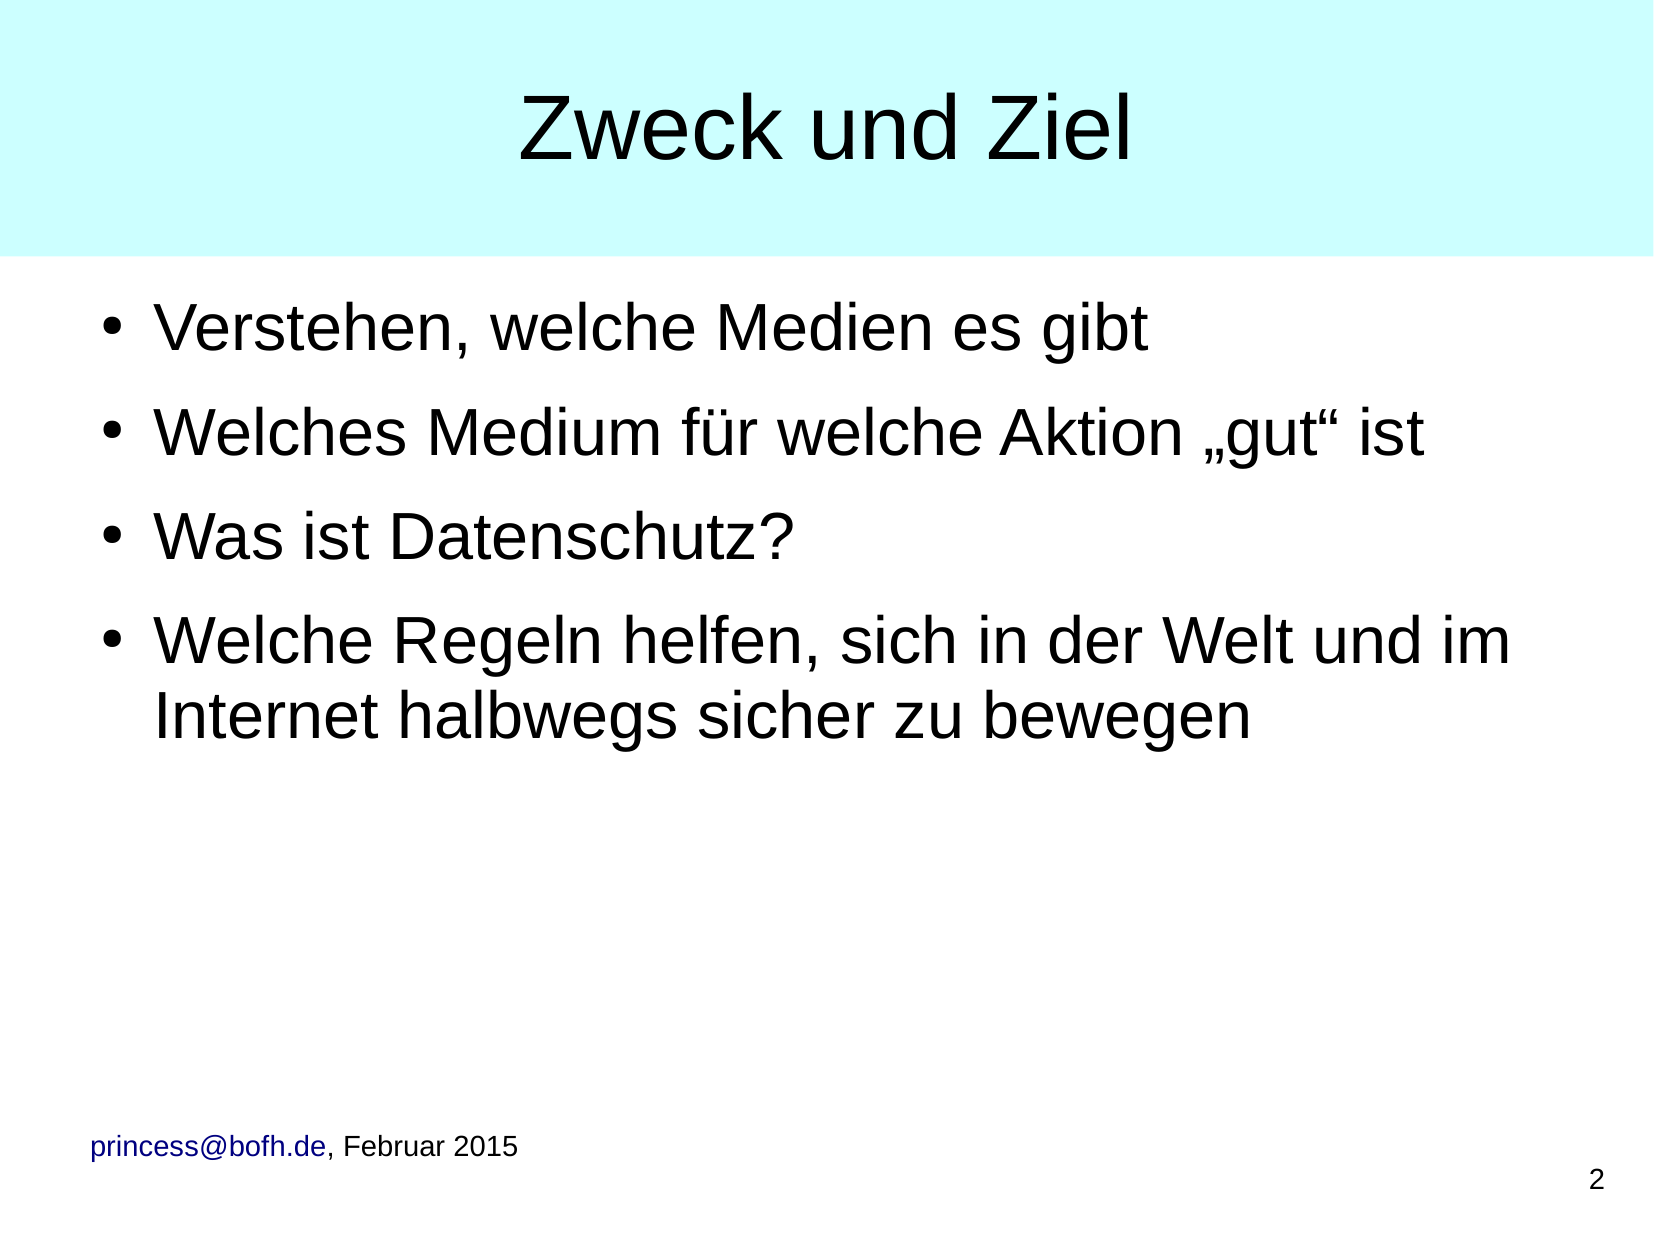

# Zweck und Ziel
Verstehen, welche Medien es gibt
Welches Medium für welche Aktion „gut“ ist
Was ist Datenschutz?
Welche Regeln helfen, sich in der Welt und im Internet halbwegs sicher zu bewegen
Andi @ Furtwangen 2015